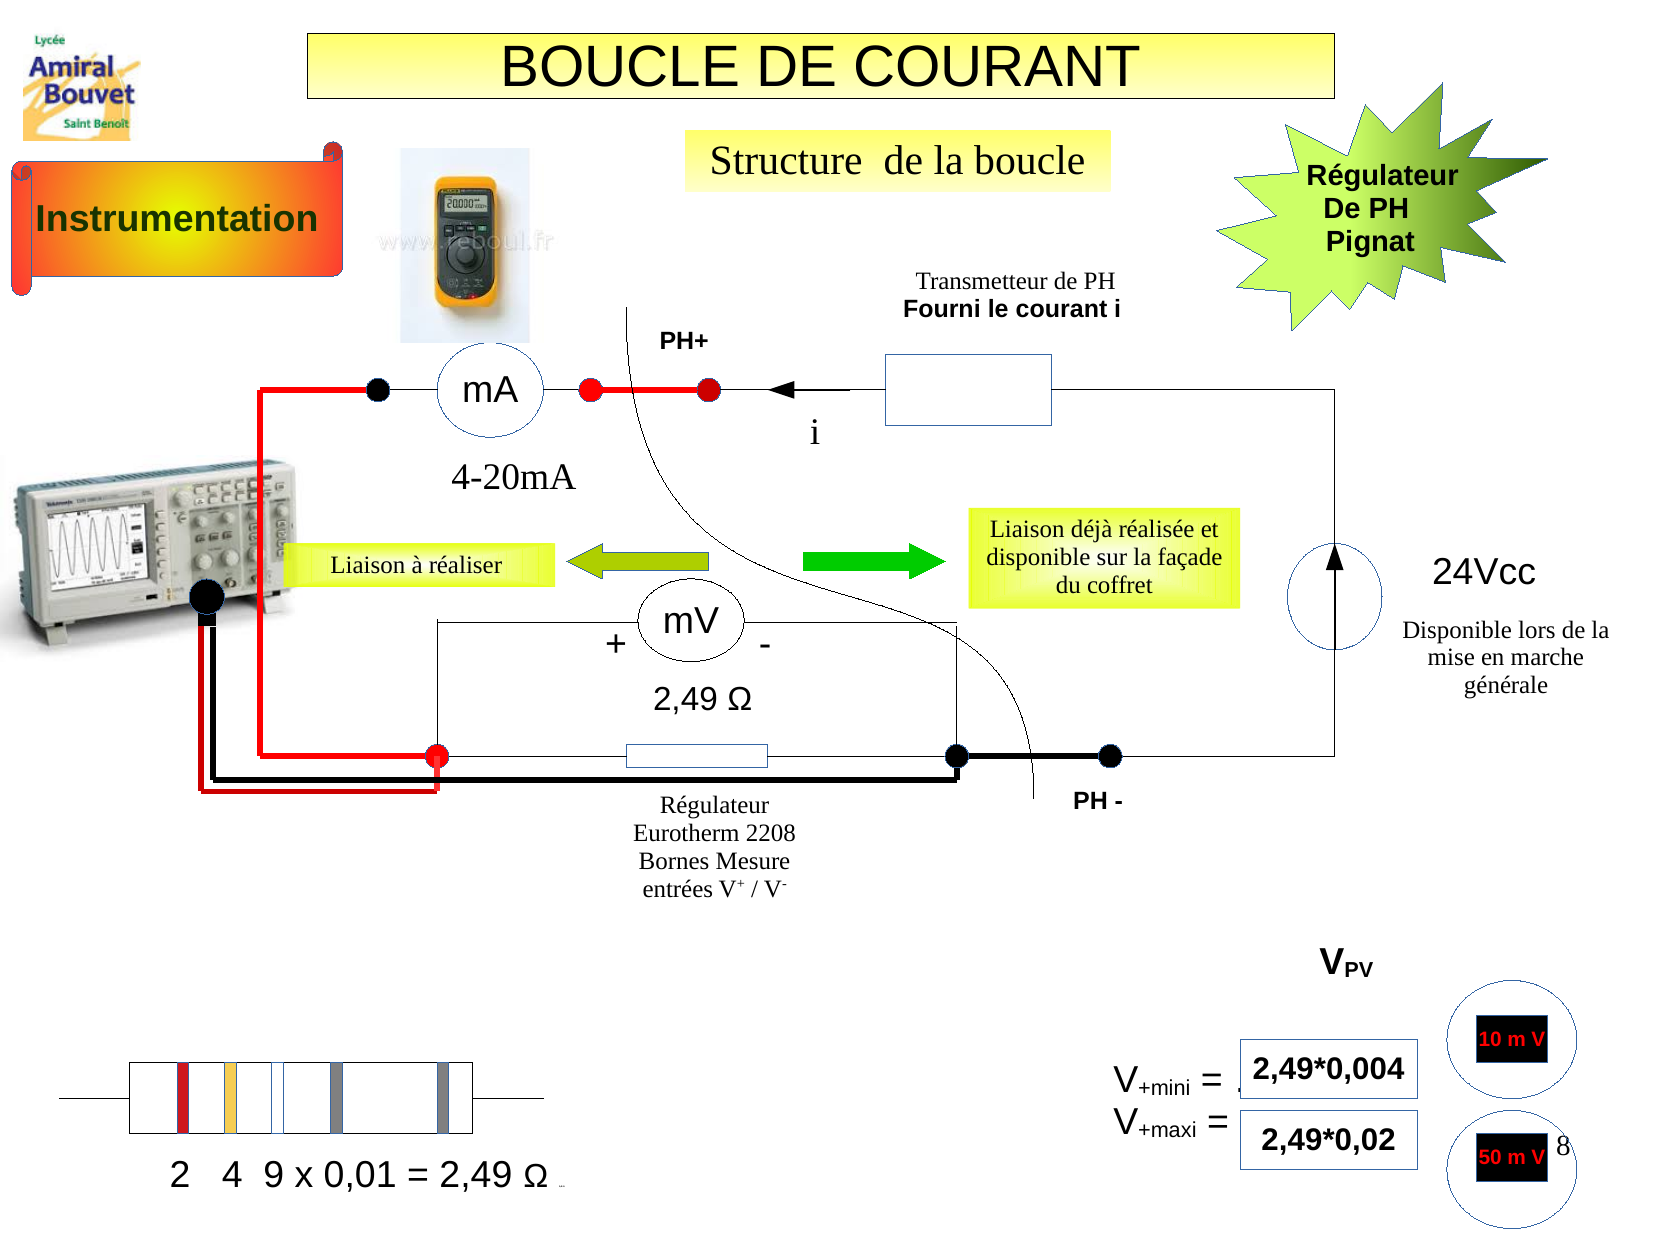

# BOUCLE DE COURANT
 Régulateur
De PH
 Pignat
Structure de la boucle
Instrumentation
Transmetteur de PH
Fourni le courant i
 PH+
mA
i
4-20mA
Liaison déjà réalisée et disponible sur la façade
du coffret
Liaison à réaliser
24Vcc
mV
+
-
Disponible lors de la mise en marche générale
2,49 Ω
 PH -
Régulateur Eurotherm 2208
Bornes Mesure entrées V+ / V-
VPV
2,49*0,004
10 m V
V+mini = …………...
V+maxi = …………..
2,49*0,02
8
50 m V
 2 4 9 x 0,01 = 2,49 Ω 2,49 Ω